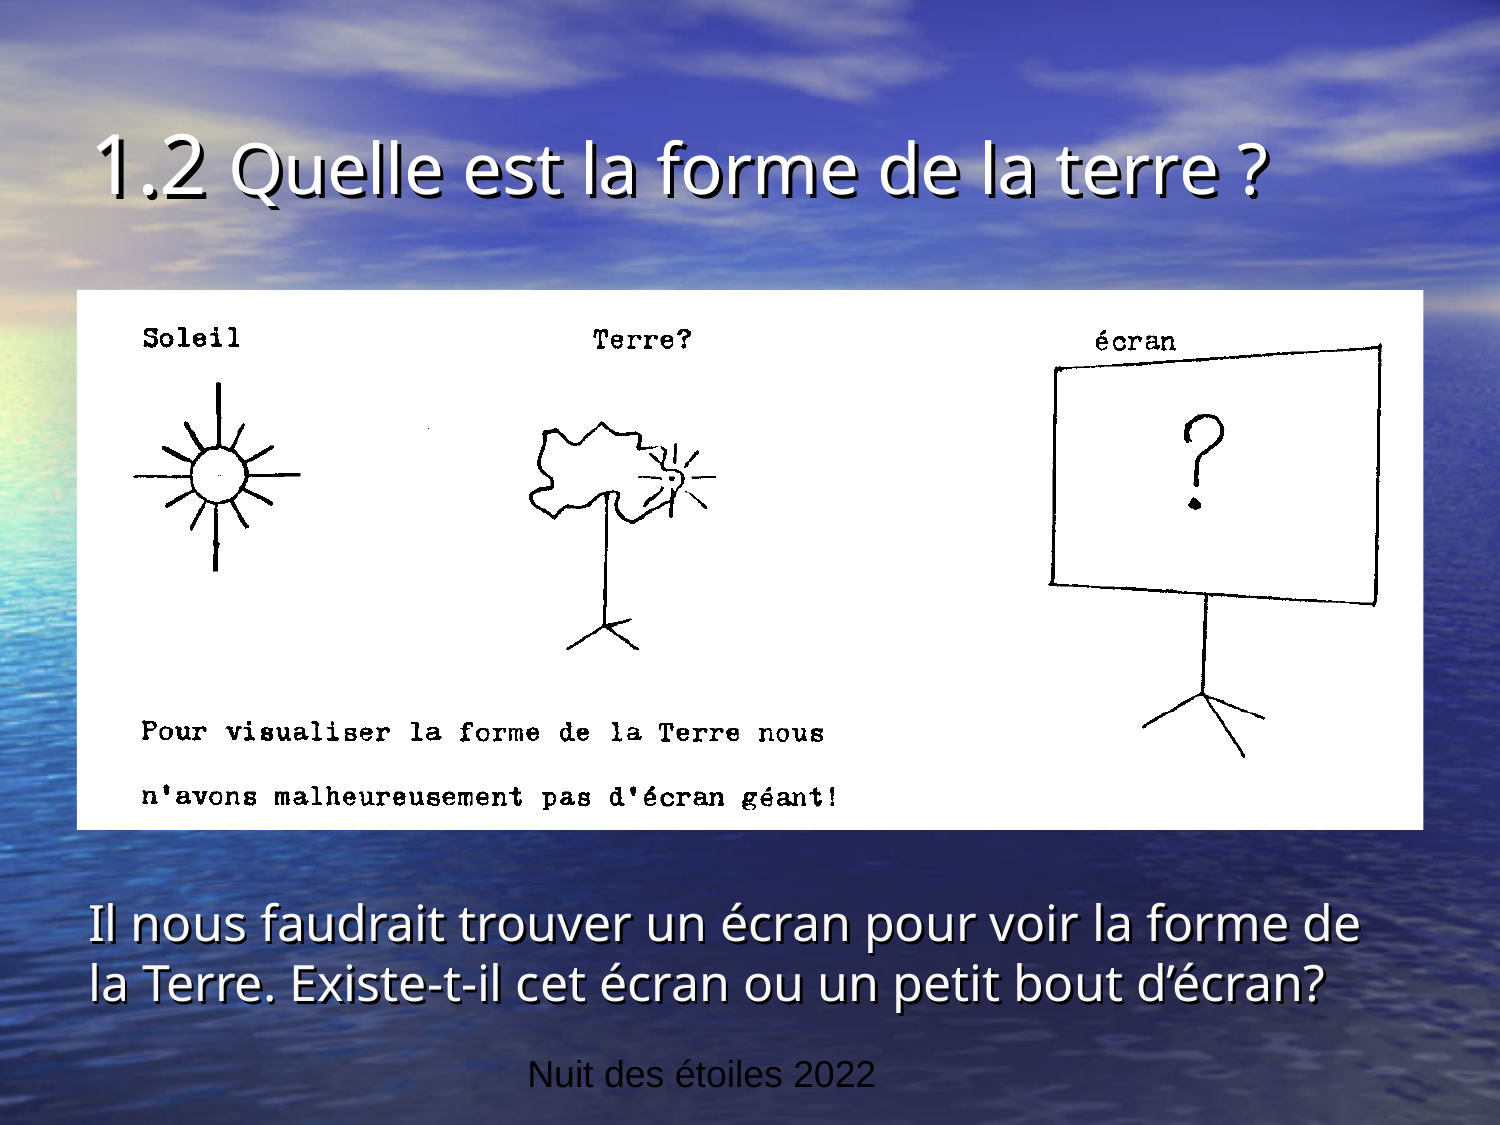

# 1.2 Quelle est la forme de la terre ?
Il nous faudrait trouver un écran pour voir la forme de la Terre. Existe-t-il cet écran ou un petit bout d’écran?
Nuit des étoiles 2022